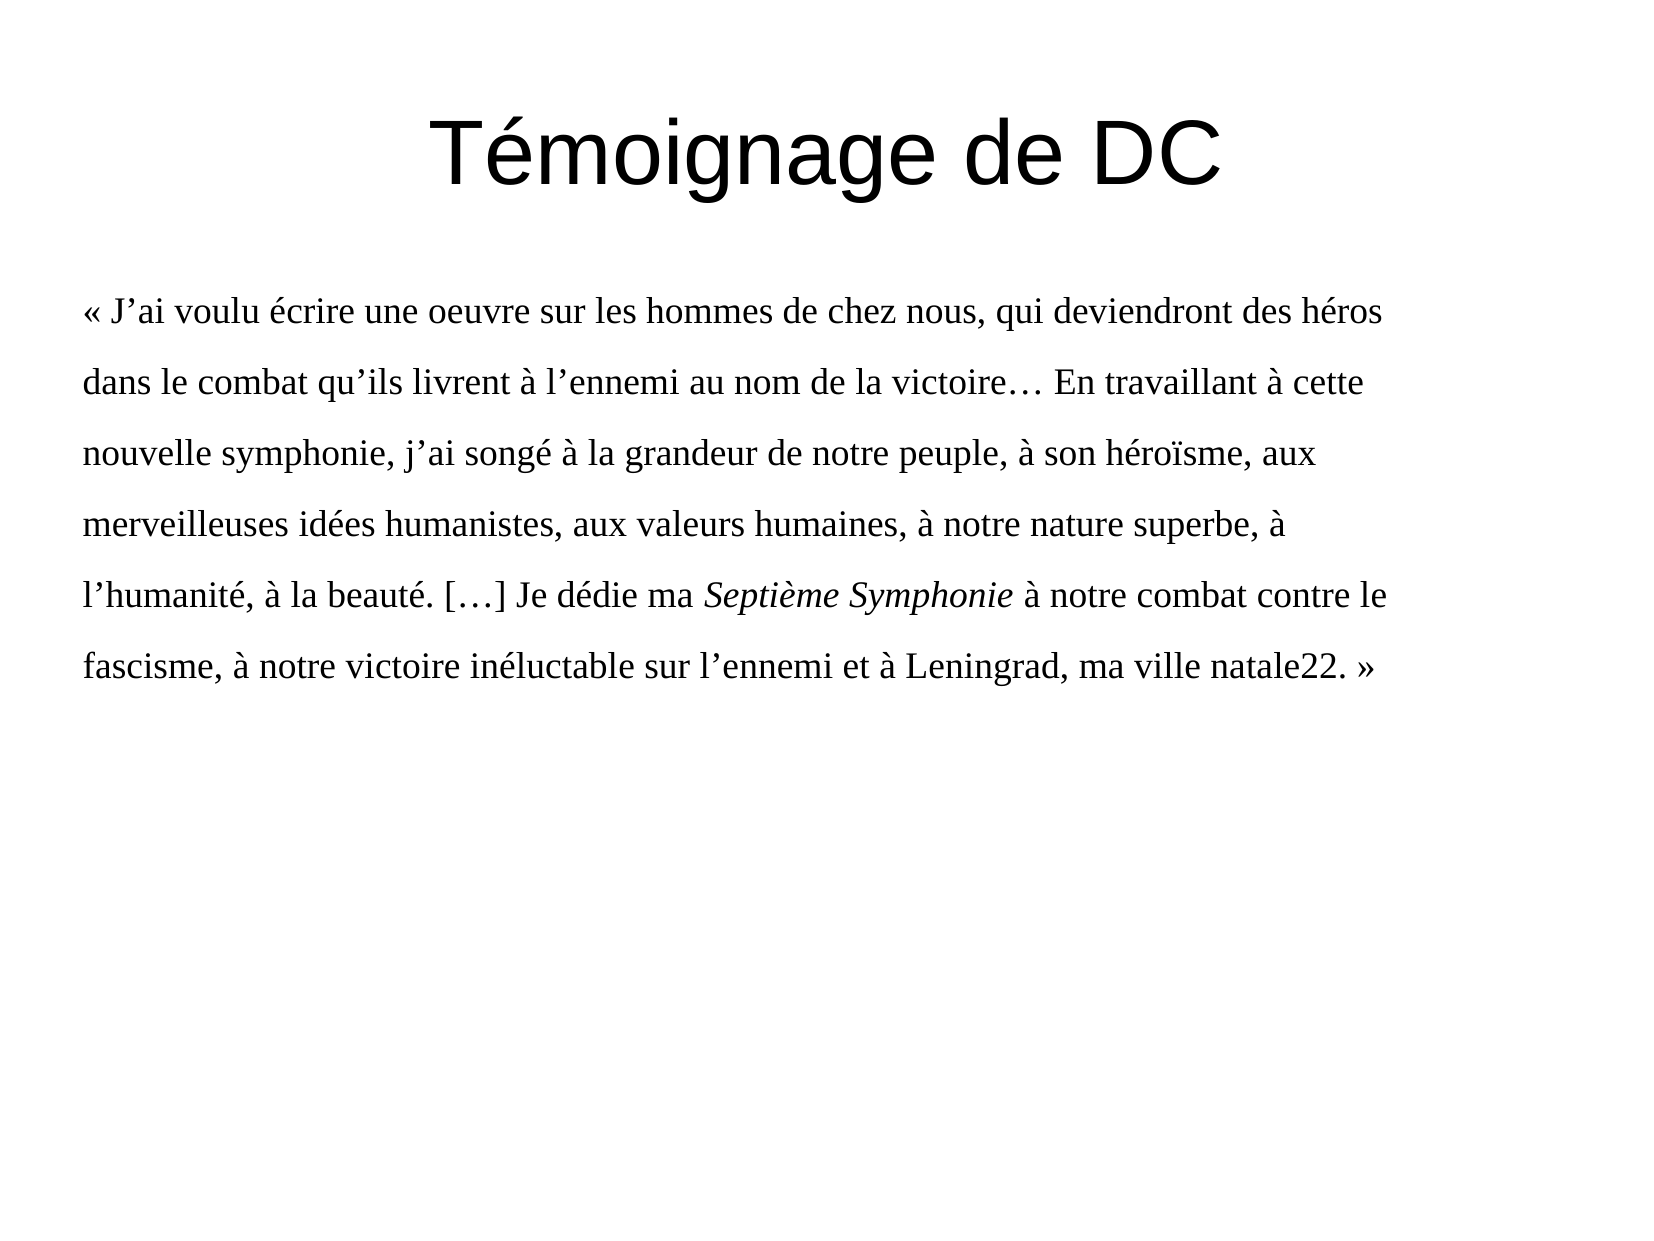

# Témoignage de DC
« J’ai voulu écrire une oeuvre sur les hommes de chez nous, qui deviendront des héros
dans le combat qu’ils livrent à l’ennemi au nom de la victoire… En travaillant à cette
nouvelle symphonie, j’ai songé à la grandeur de notre peuple, à son héroïsme, aux
merveilleuses idées humanistes, aux valeurs humaines, à notre nature superbe, à
l’humanité, à la beauté. […] Je dédie ma Septième Symphonie à notre combat contre le
fascisme, à notre victoire inéluctable sur l’ennemi et à Leningrad, ma ville natale22. »